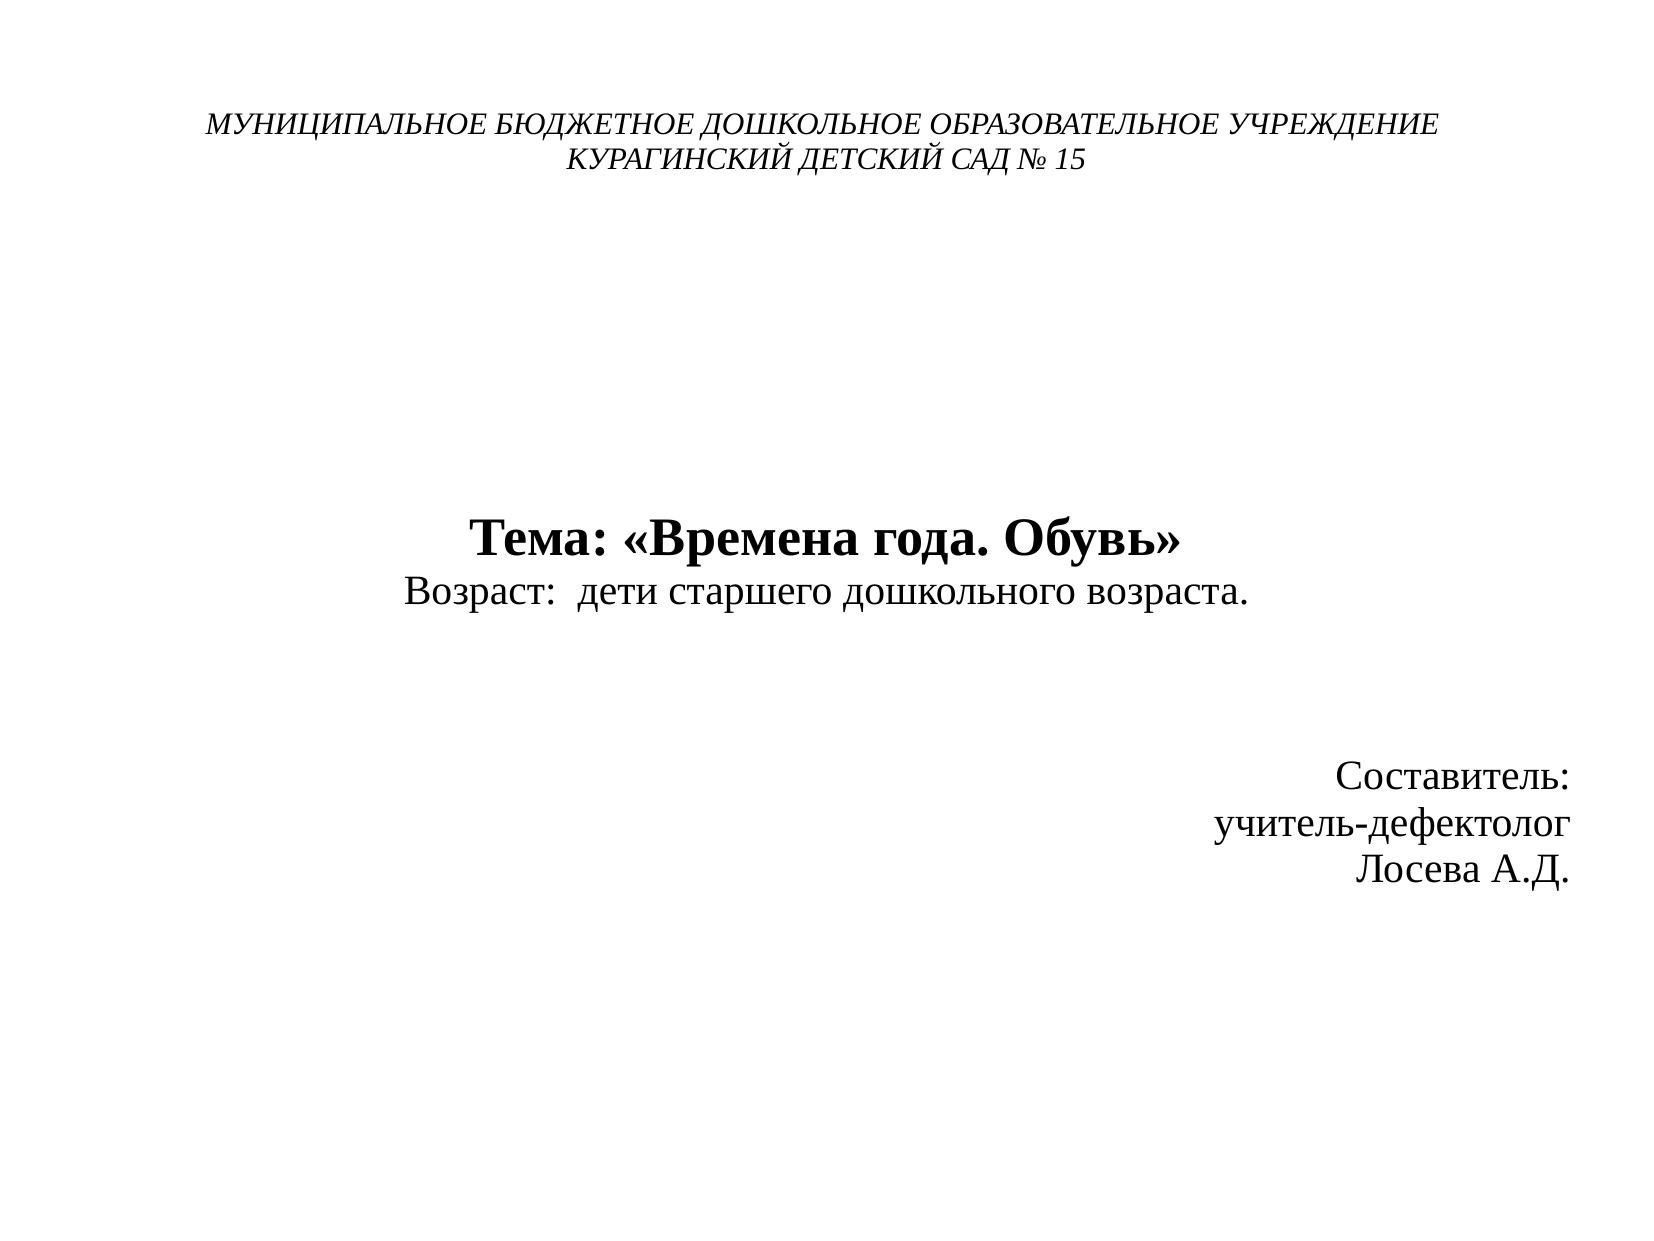

# МУНИЦИПАЛЬНОЕ БЮДЖЕТНОЕ ДОШКОЛЬНОЕ ОБРАЗОВАТЕЛЬНОЕ УЧРЕЖДЕНИЕ КУРАГИНСКИЙ ДЕТСКИЙ САД № 15
Тема: «Времена года. Обувь»
Возраст: дети старшего дошкольного возраста.
Составитель:
учитель-дефектолог
Лосева А.Д.